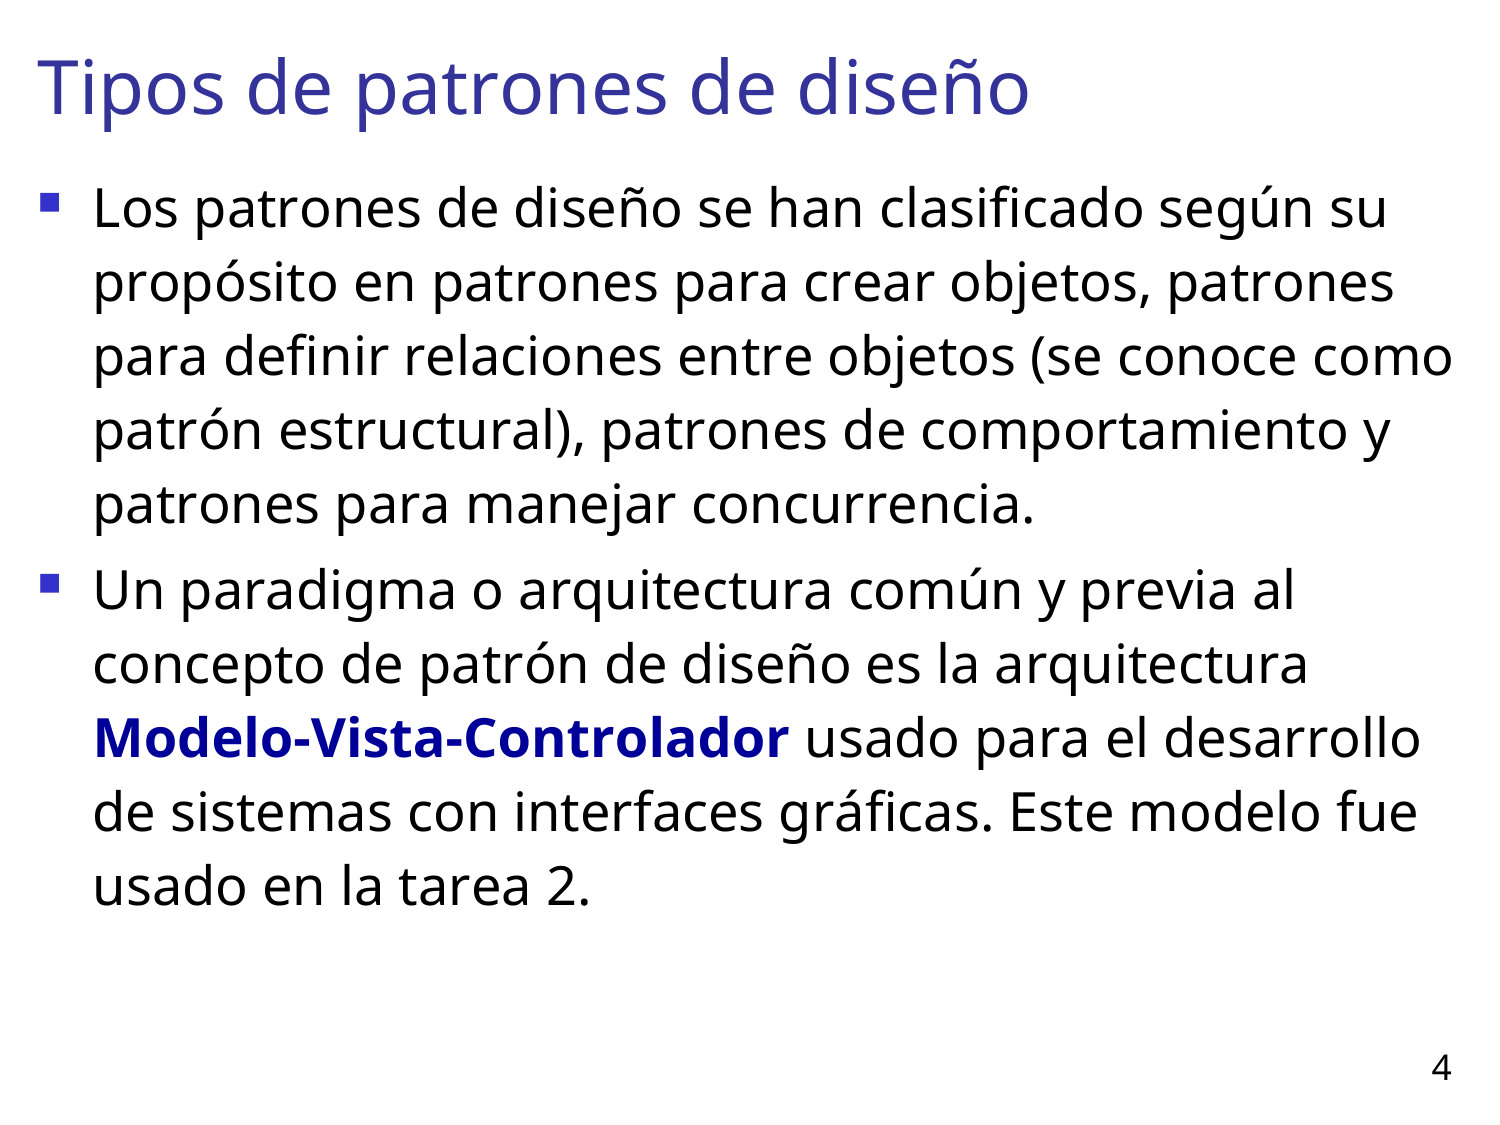

# Tipos de patrones de diseño
Los patrones de diseño se han clasificado según su propósito en patrones para crear objetos, patrones para definir relaciones entre objetos (se conoce como patrón estructural), patrones de comportamiento y patrones para manejar concurrencia.
Un paradigma o arquitectura común y previa al concepto de patrón de diseño es la arquitectura Modelo-Vista-Controlador usado para el desarrollo de sistemas con interfaces gráficas. Este modelo fue usado en la tarea 2.
4